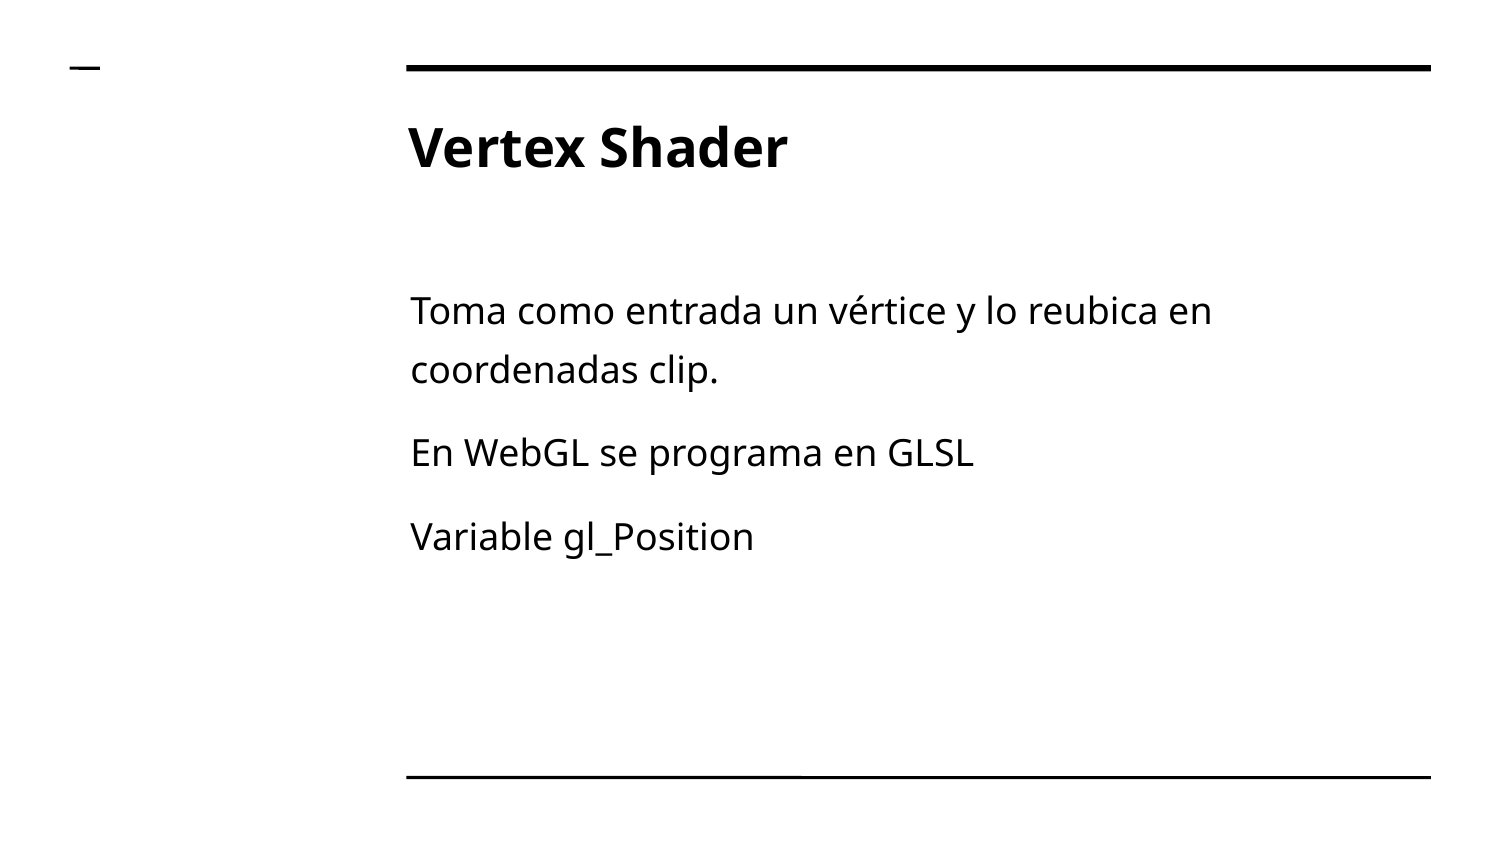

# Vertex Shader
Toma como entrada un vértice y lo reubica en coordenadas clip.
En WebGL se programa en GLSL
Variable gl_Position